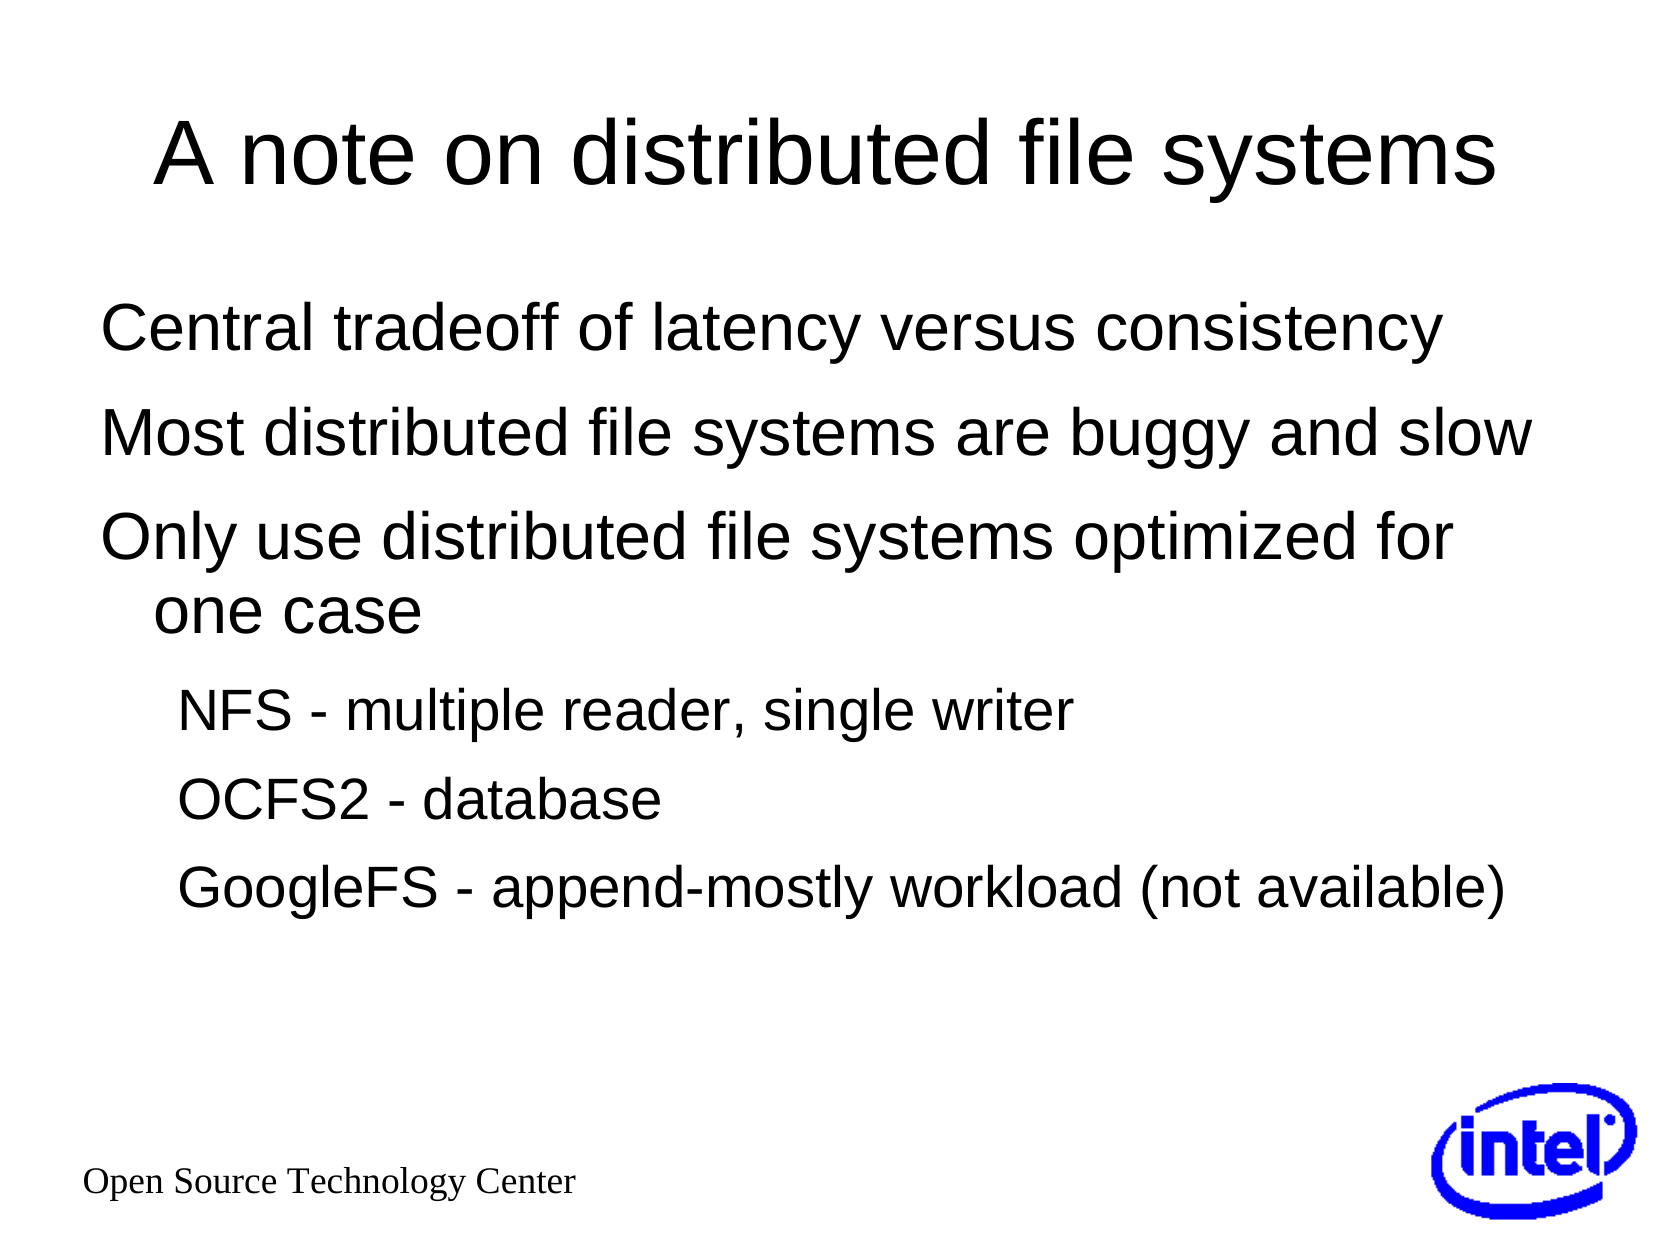

# A note on distributed file systems
Central tradeoff of latency versus consistency
Most distributed file systems are buggy and slow
Only use distributed file systems optimized for one case
NFS - multiple reader, single writer
OCFS2 - database
GoogleFS - append-mostly workload (not available)